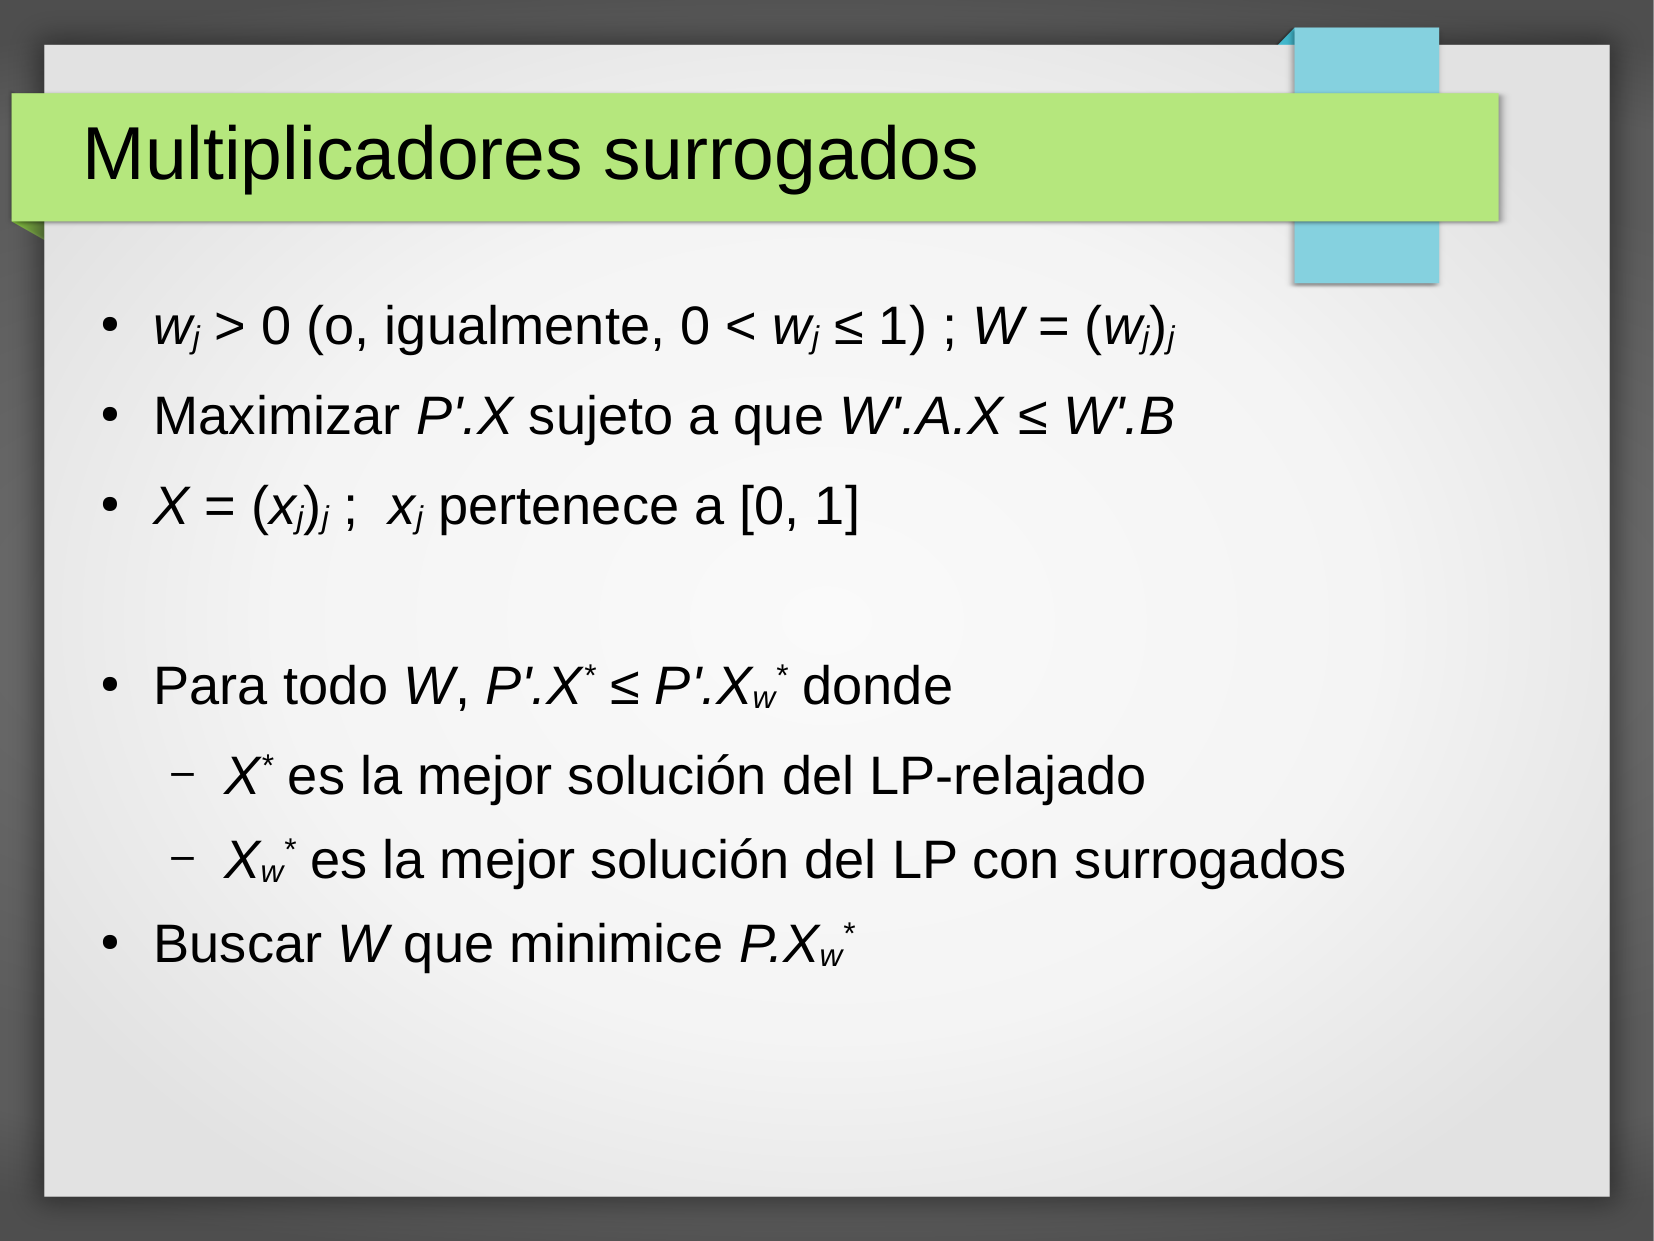

# Multiplicadores surrogados
wj > 0 (o, igualmente, 0 < wj ≤ 1) ; W = (wj)j
Maximizar P'.X sujeto a que W'.A.X ≤ W'.B
X = (xj)j ; xj pertenece a [0, 1]
Para todo W, P'.X* ≤ P'.Xw* donde
X* es la mejor solución del LP-relajado
Xw* es la mejor solución del LP con surrogados
Buscar W que minimice P.Xw*